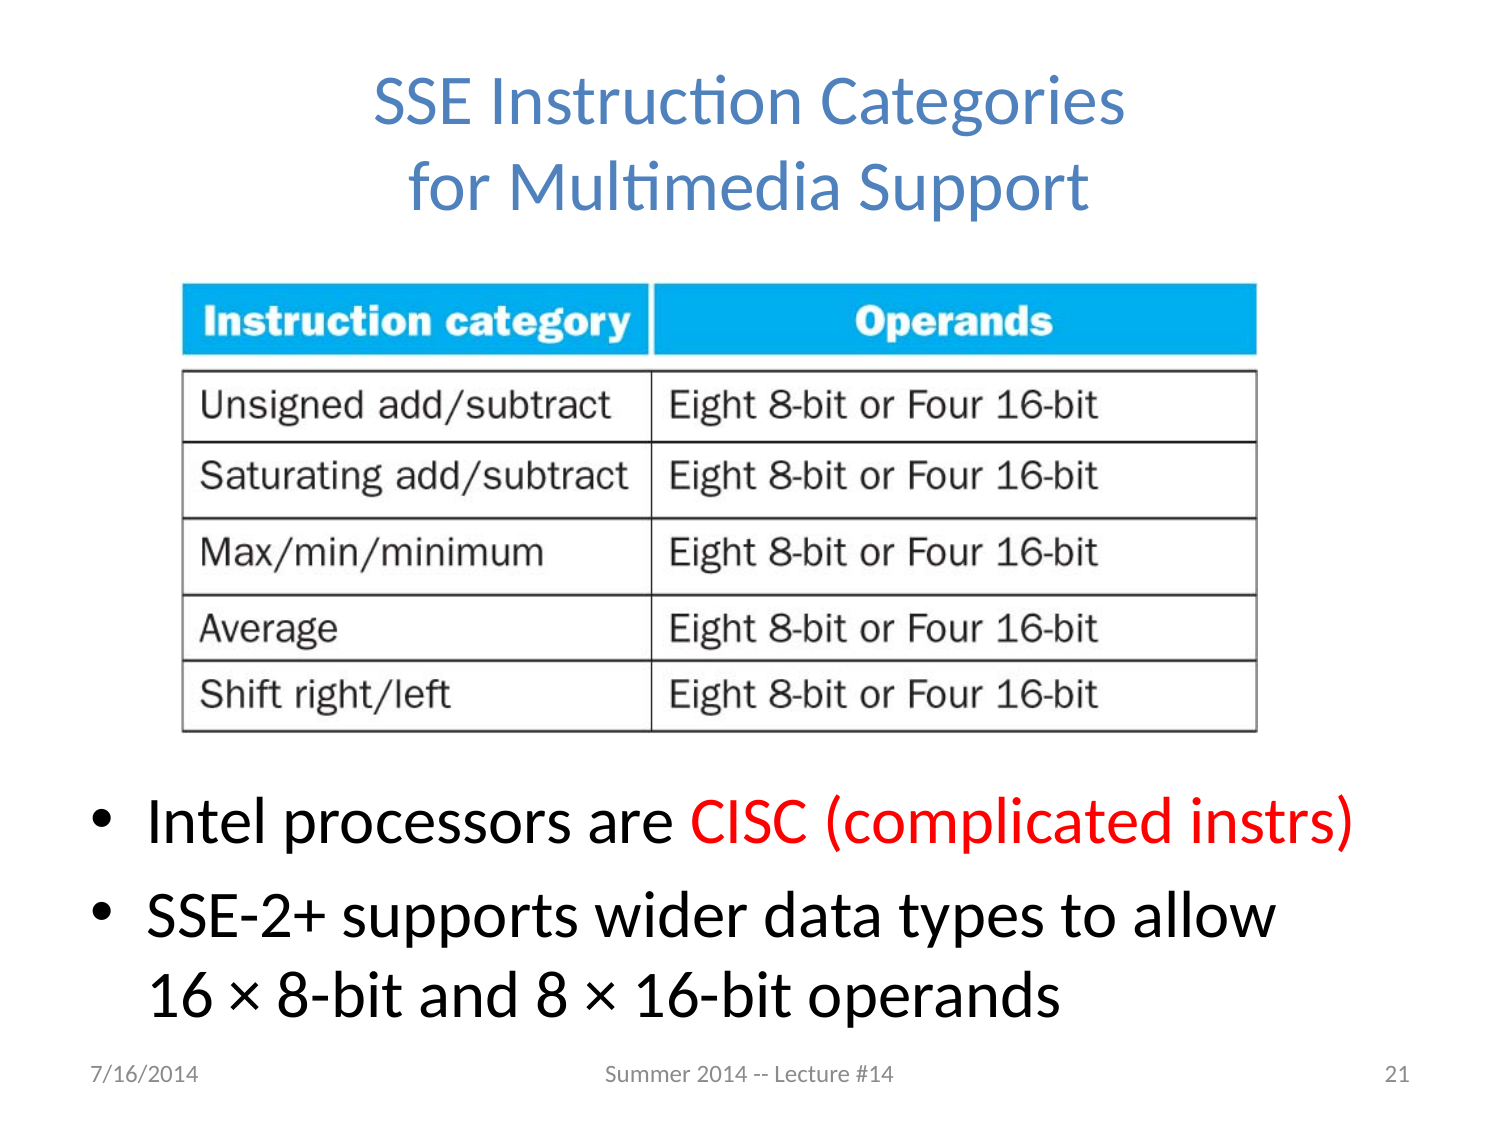

# SSE Instruction Categories for Multimedia Support
Intel processors are CISC (complicated instrs)
SSE-2+ supports wider data types to allow
16 × 8-bit and 8 × 16-bit operands
7/16/2014
Summer 2014 -- Lecture #14